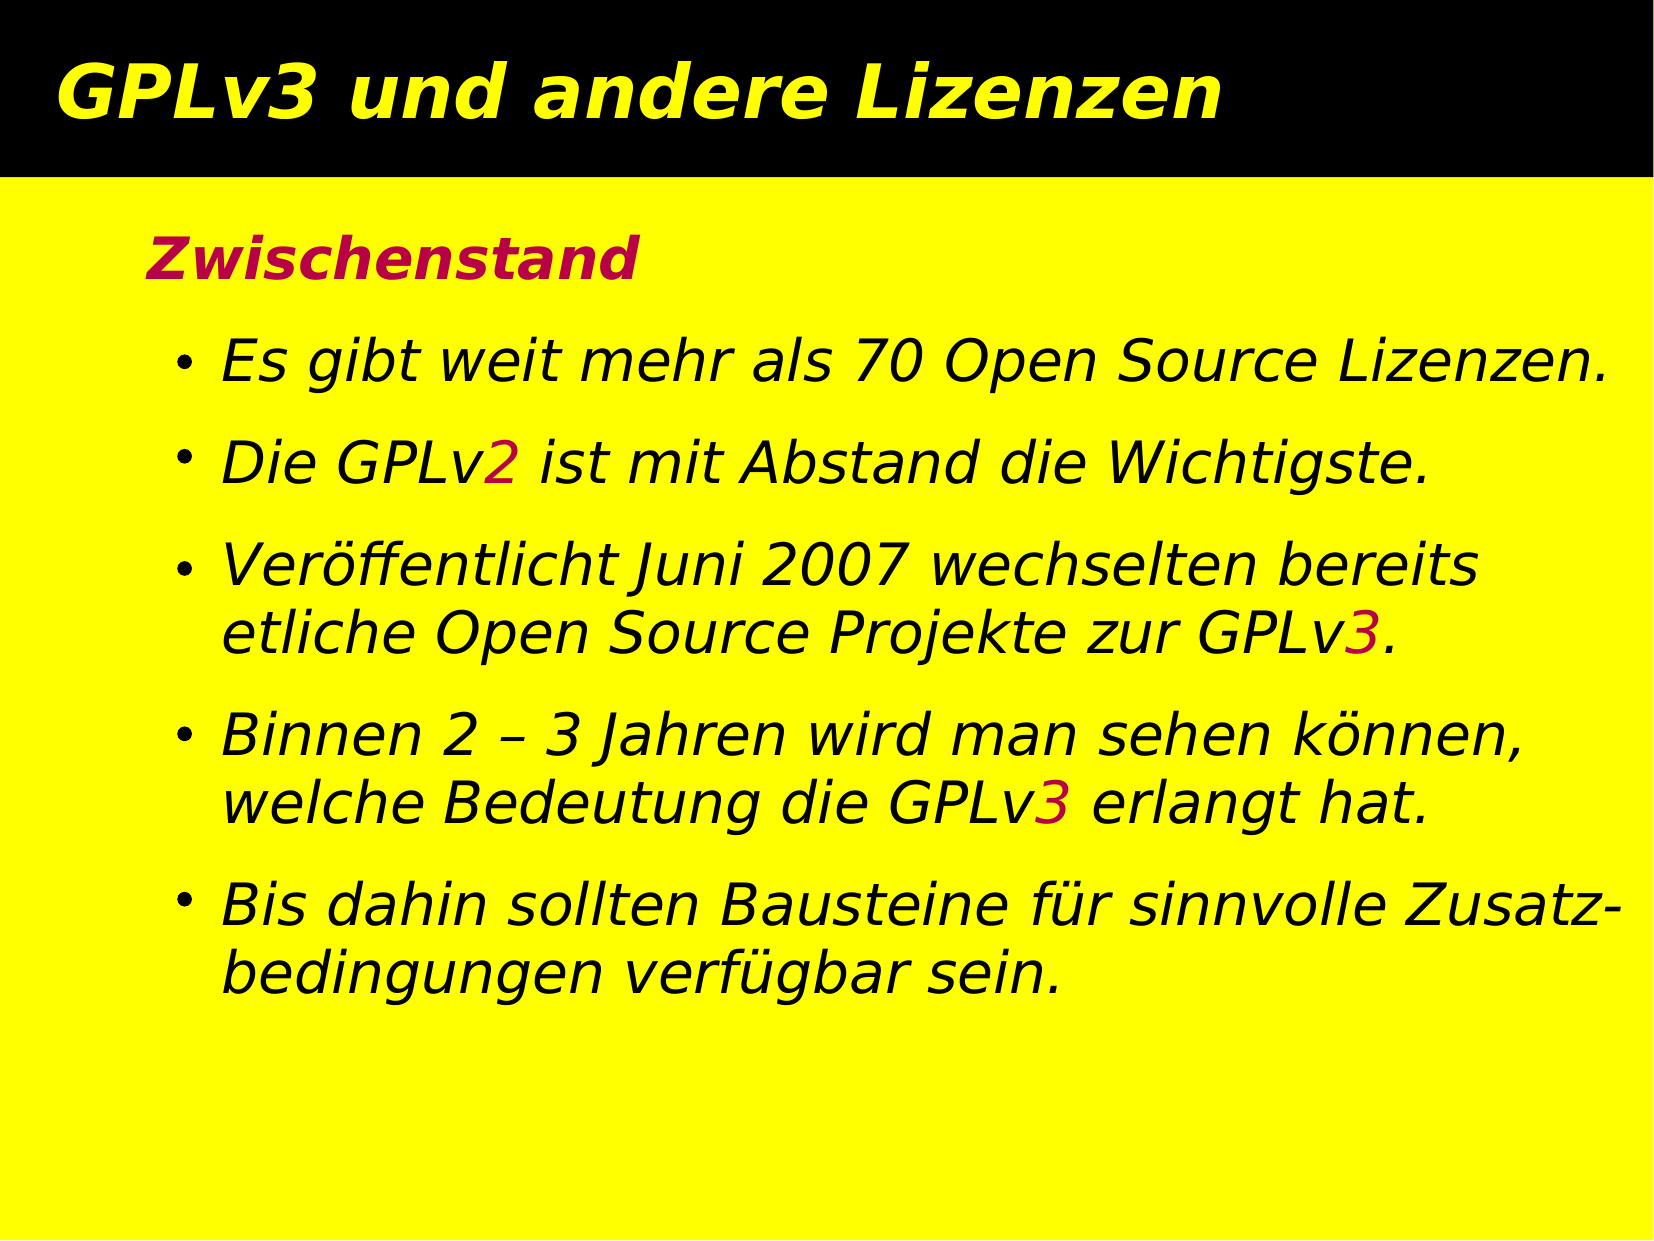

GPLv3 und andere Lizenzen
Zwischenstand
	Es gibt weit mehr als 70 Open Source Lizenzen.
	Die GPLv2 ist mit Abstand die Wichtigste.
	Veröffentlicht Juni 2007 wechselten bereits
	etliche Open Source Projekte zur GPLv3.
	Binnen 2 – 3 Jahren wird man sehen können,
	welche	Bedeutung die GPLv3 erlangt hat.
	Bis dahin sollten Bausteine für sinnvolle Zusatz-
	bedingungen verfügbar sein.